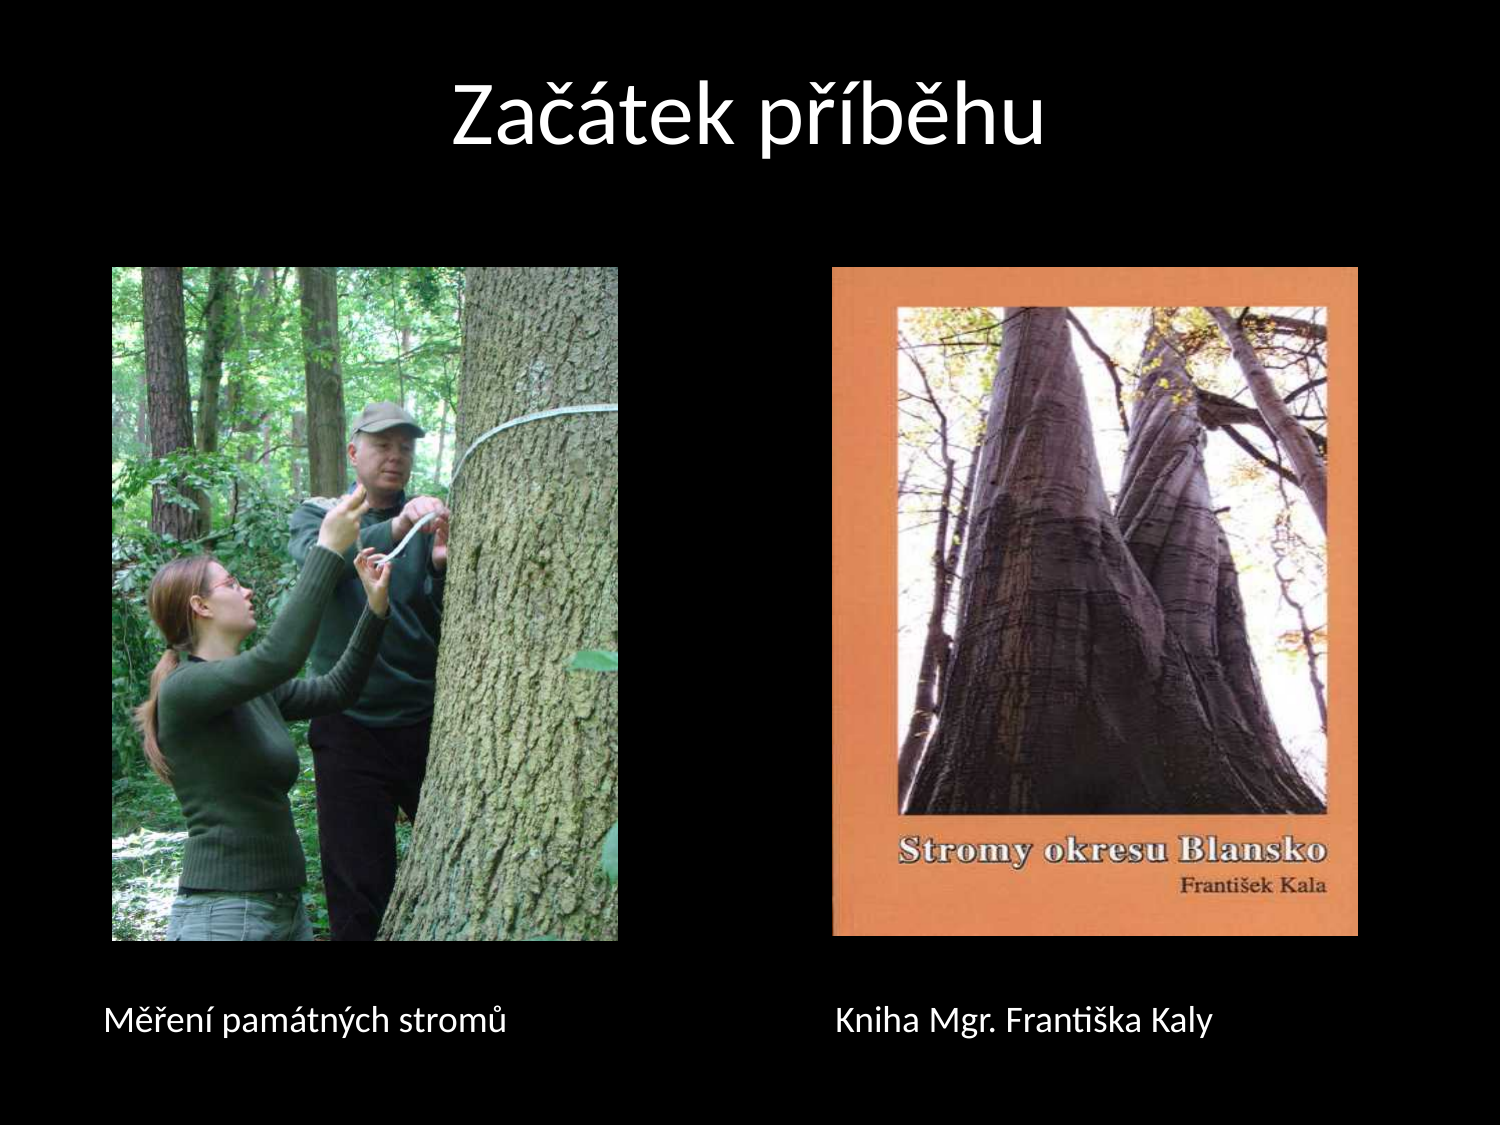

# Začátek příběhu
Měření památných stromů
Kniha Mgr. Františka Kaly